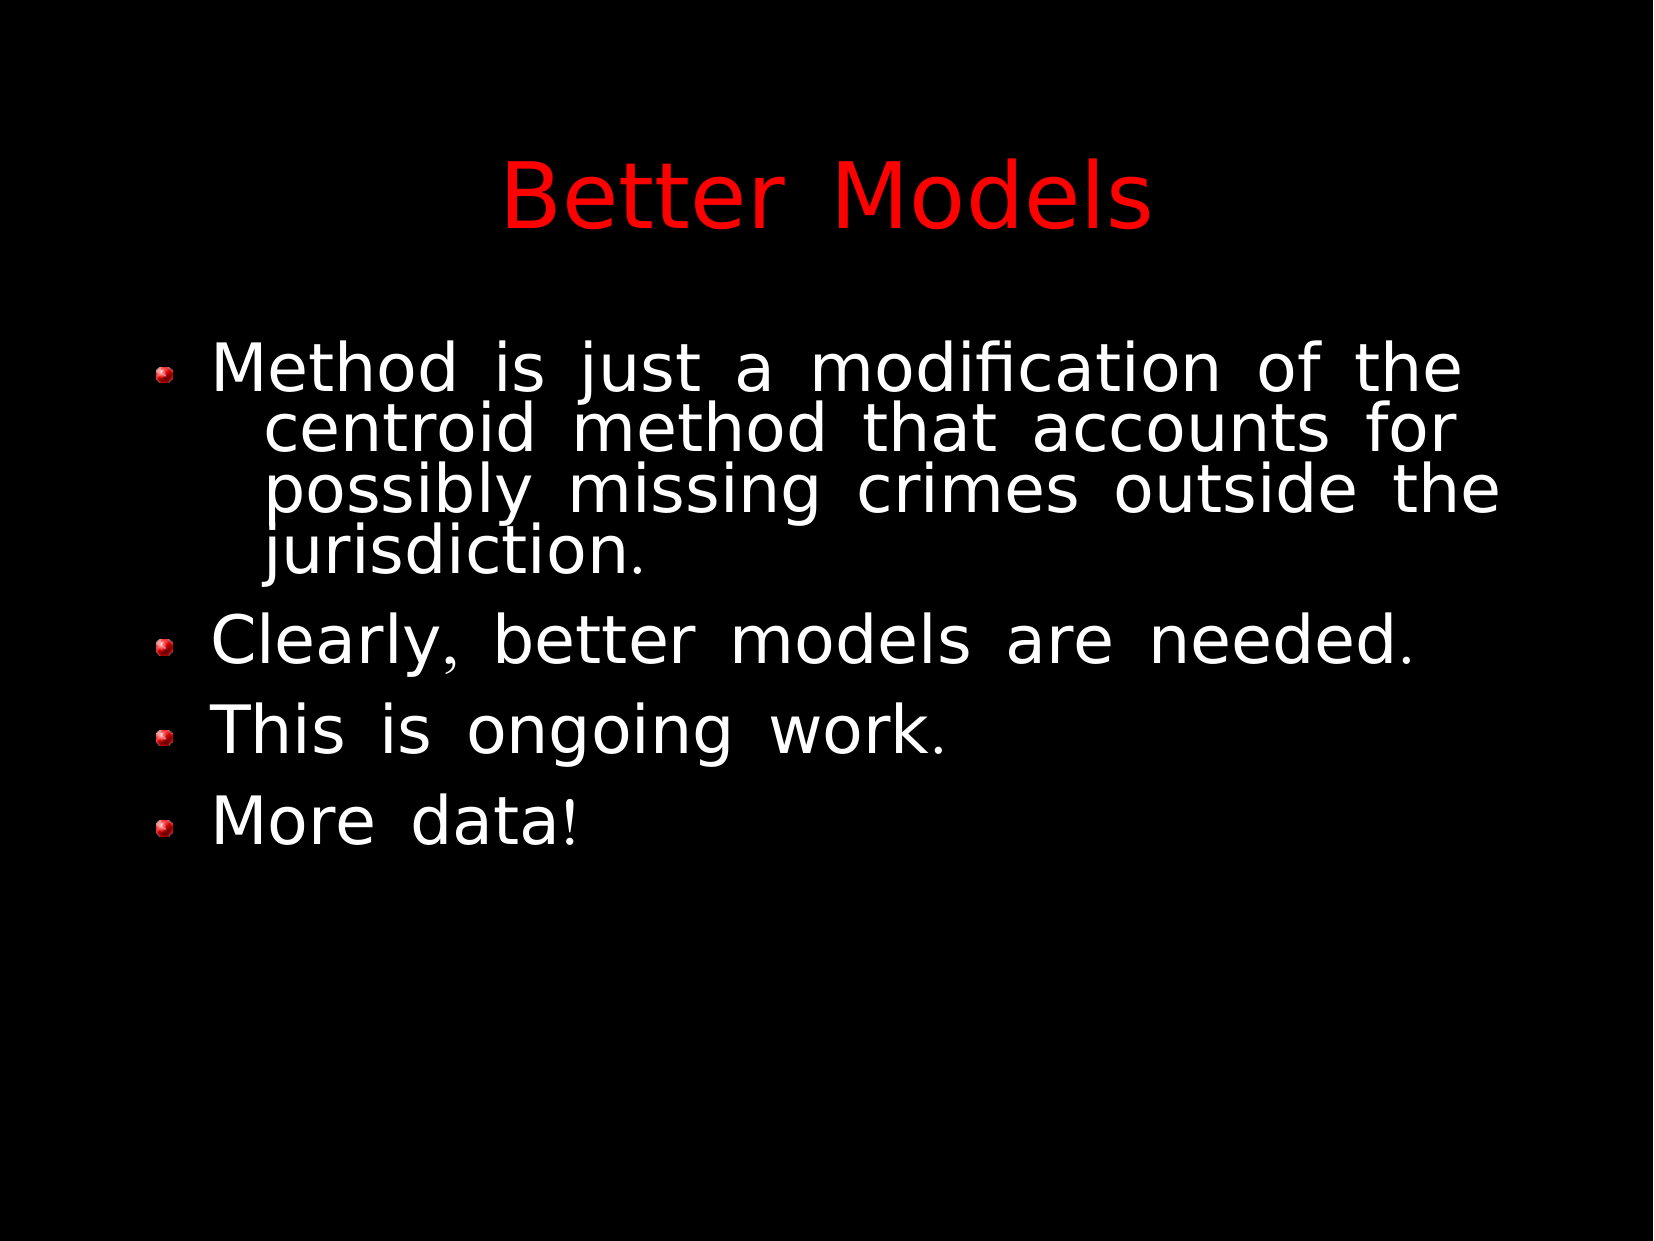

# Better Models
Method is just a modification of the centroid method that accounts for possibly missing crimes outside the jurisdiction.
Clearly, better models are needed.
This is ongoing work.
More data!